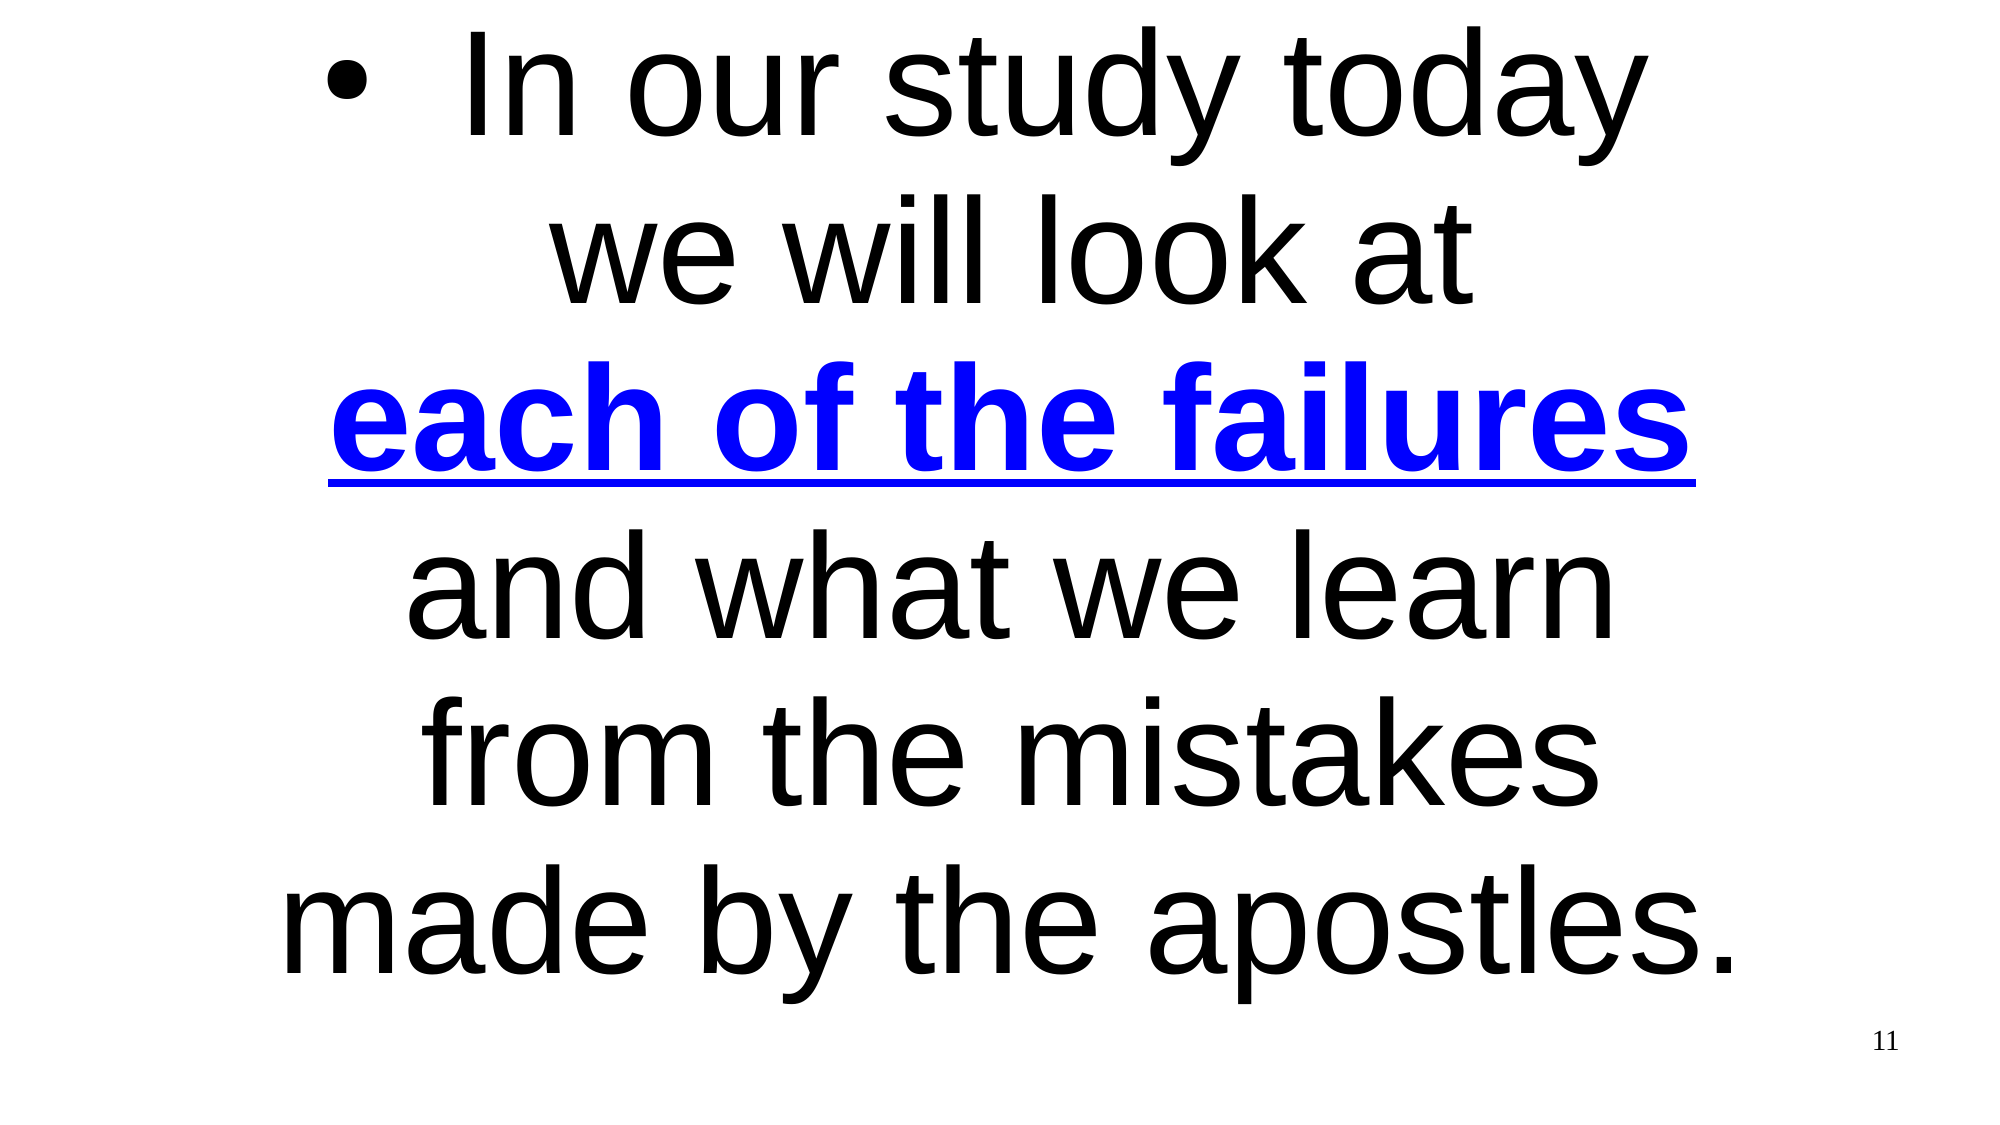

# In our study today we will look at each of the failures and what we learn from the mistakes made by the apostles.
11